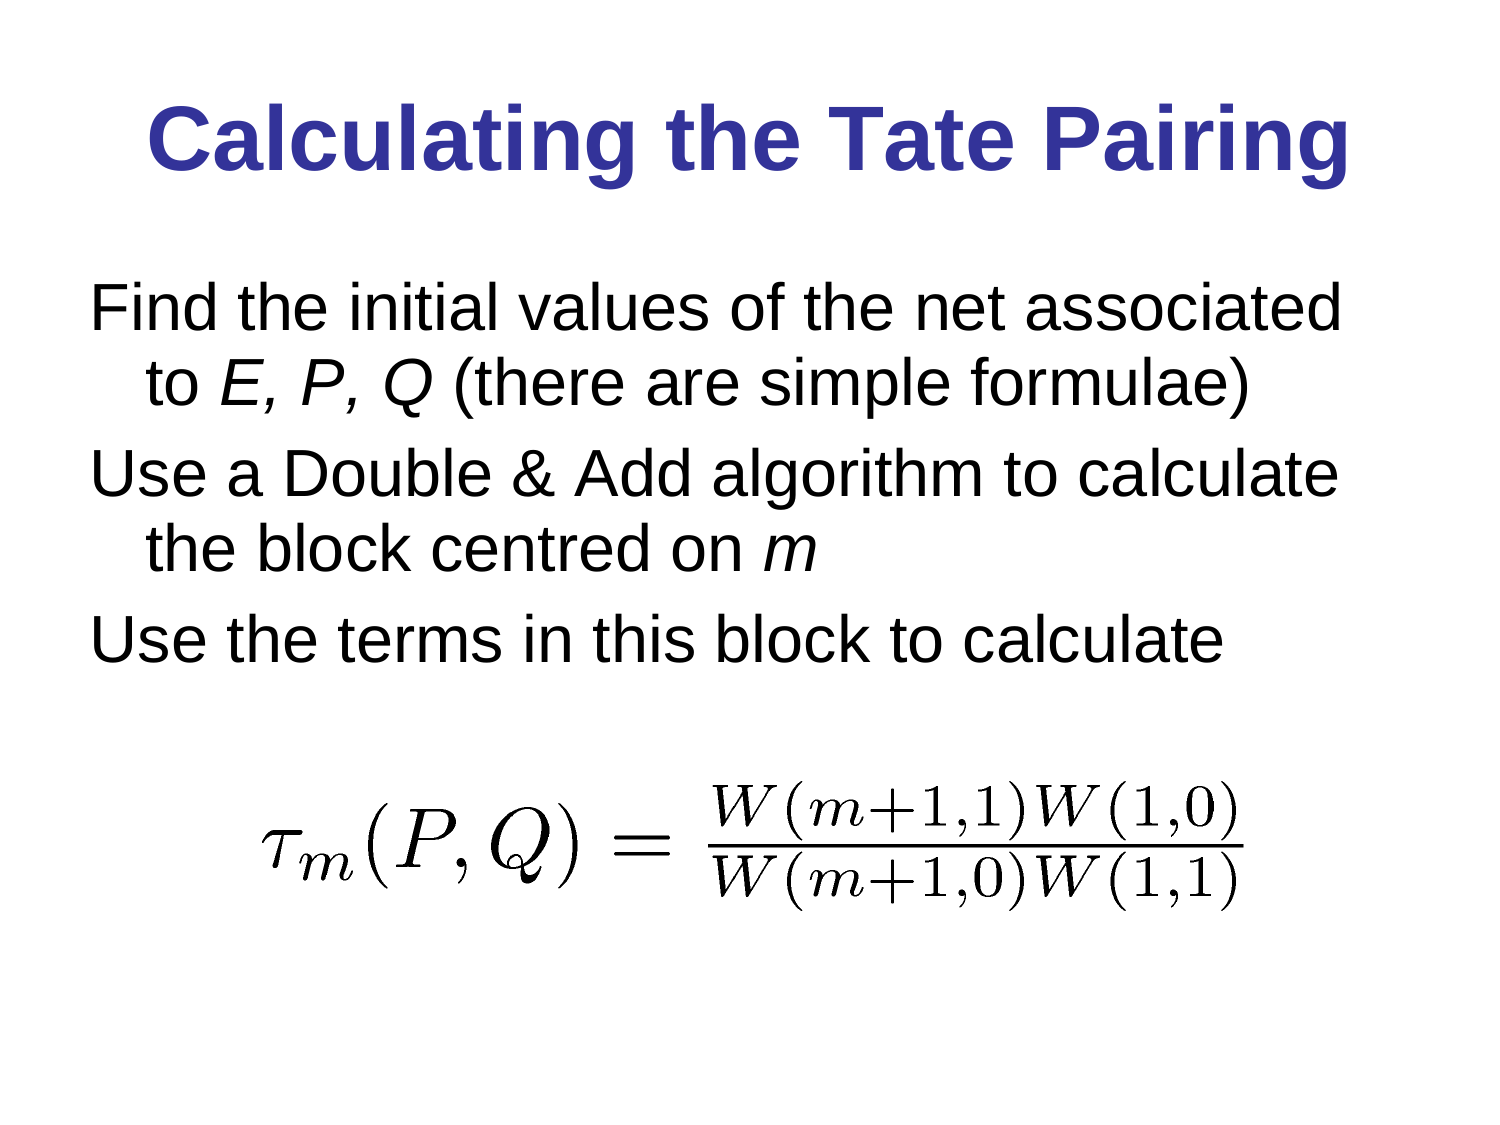

# Calculating the Tate Pairing
Find the initial values of the net associated to E, P, Q (there are simple formulae)‏
Use a Double & Add algorithm to calculate the block centred on m
Use the terms in this block to calculate